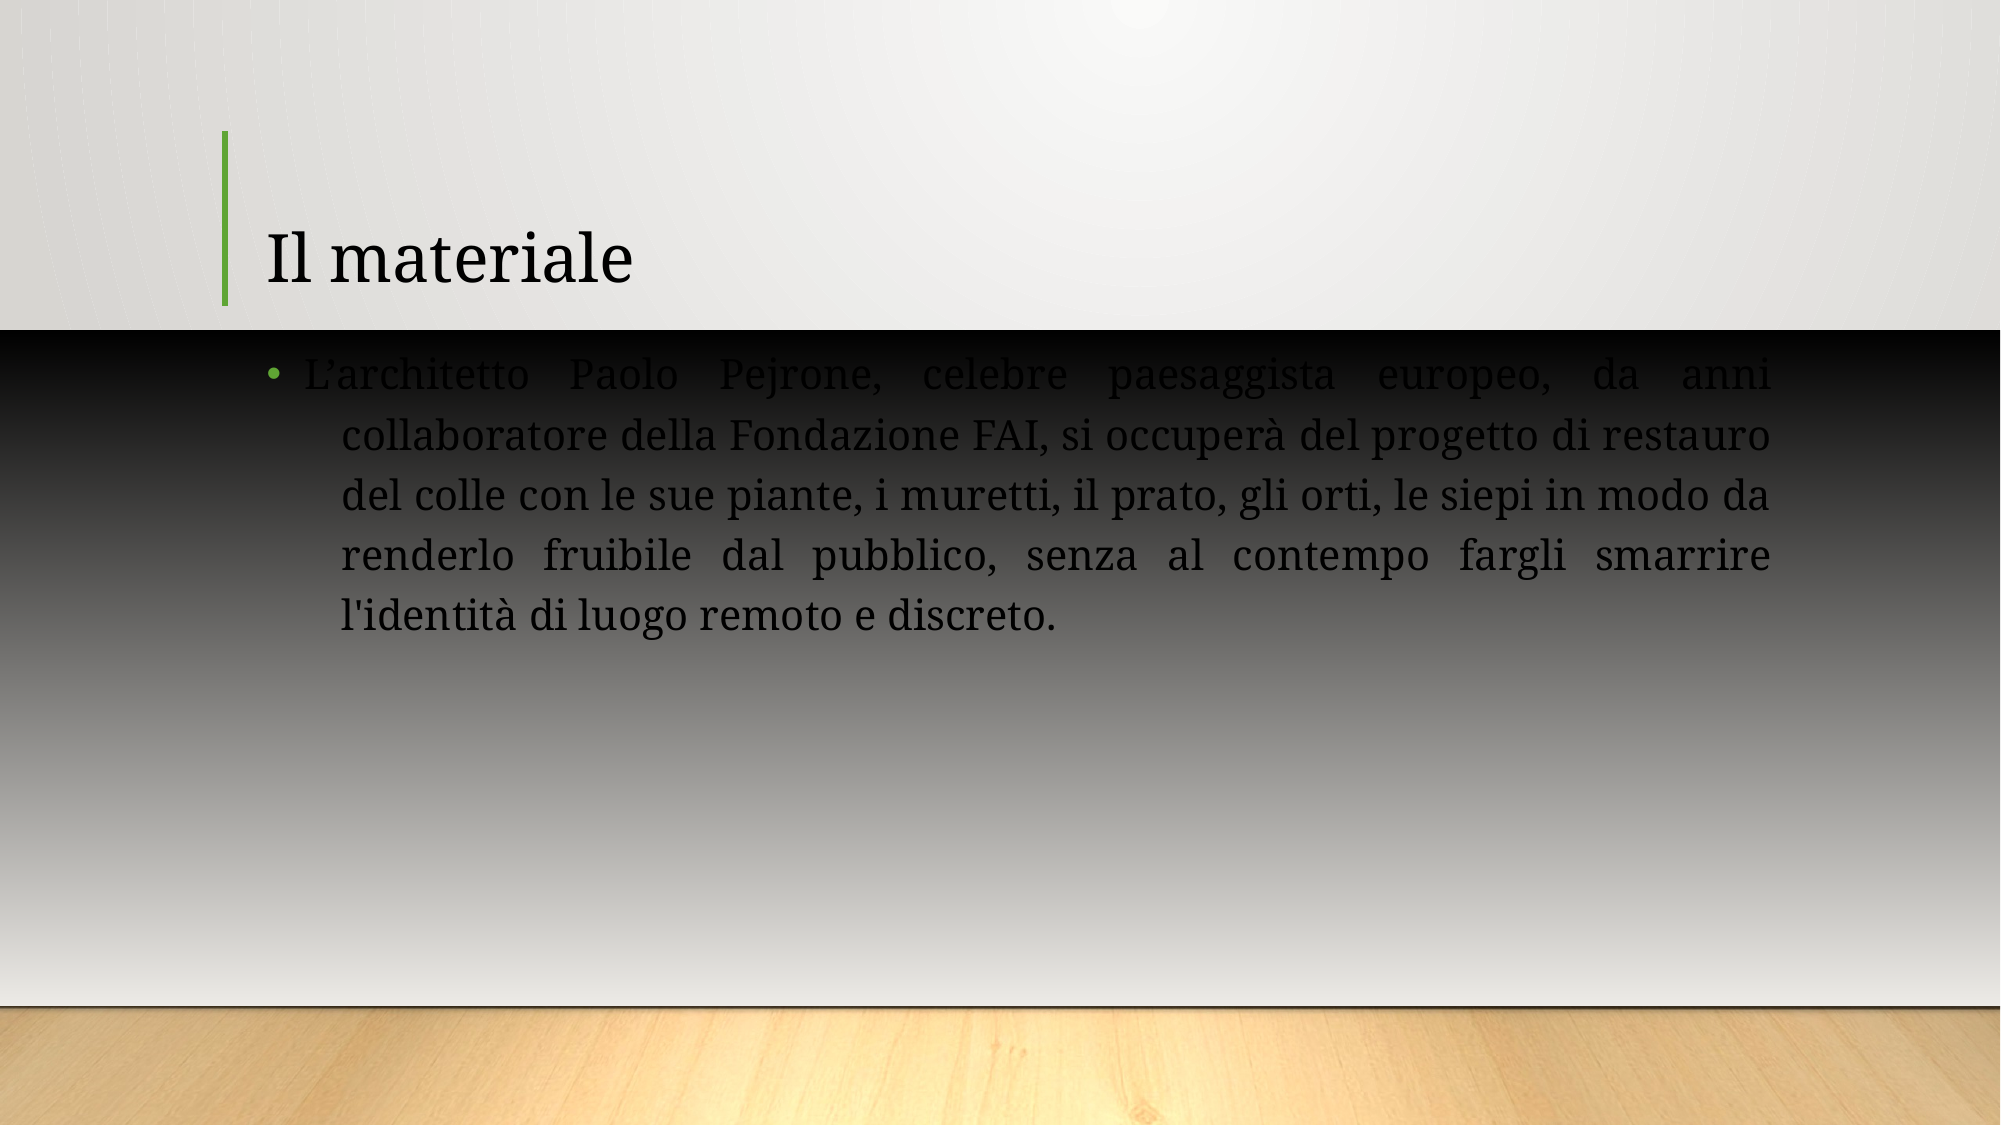

# Il materiale
L’architetto Paolo Pejrone, celebre paesaggista europeo, da anni collaboratore della Fondazione FAI, si occuperà del progetto di restauro del colle con le sue piante, i muretti, il prato, gli orti, le siepi in modo da renderlo fruibile dal pubblico, senza al contempo fargli smarrire l'identità di luogo remoto e discreto.